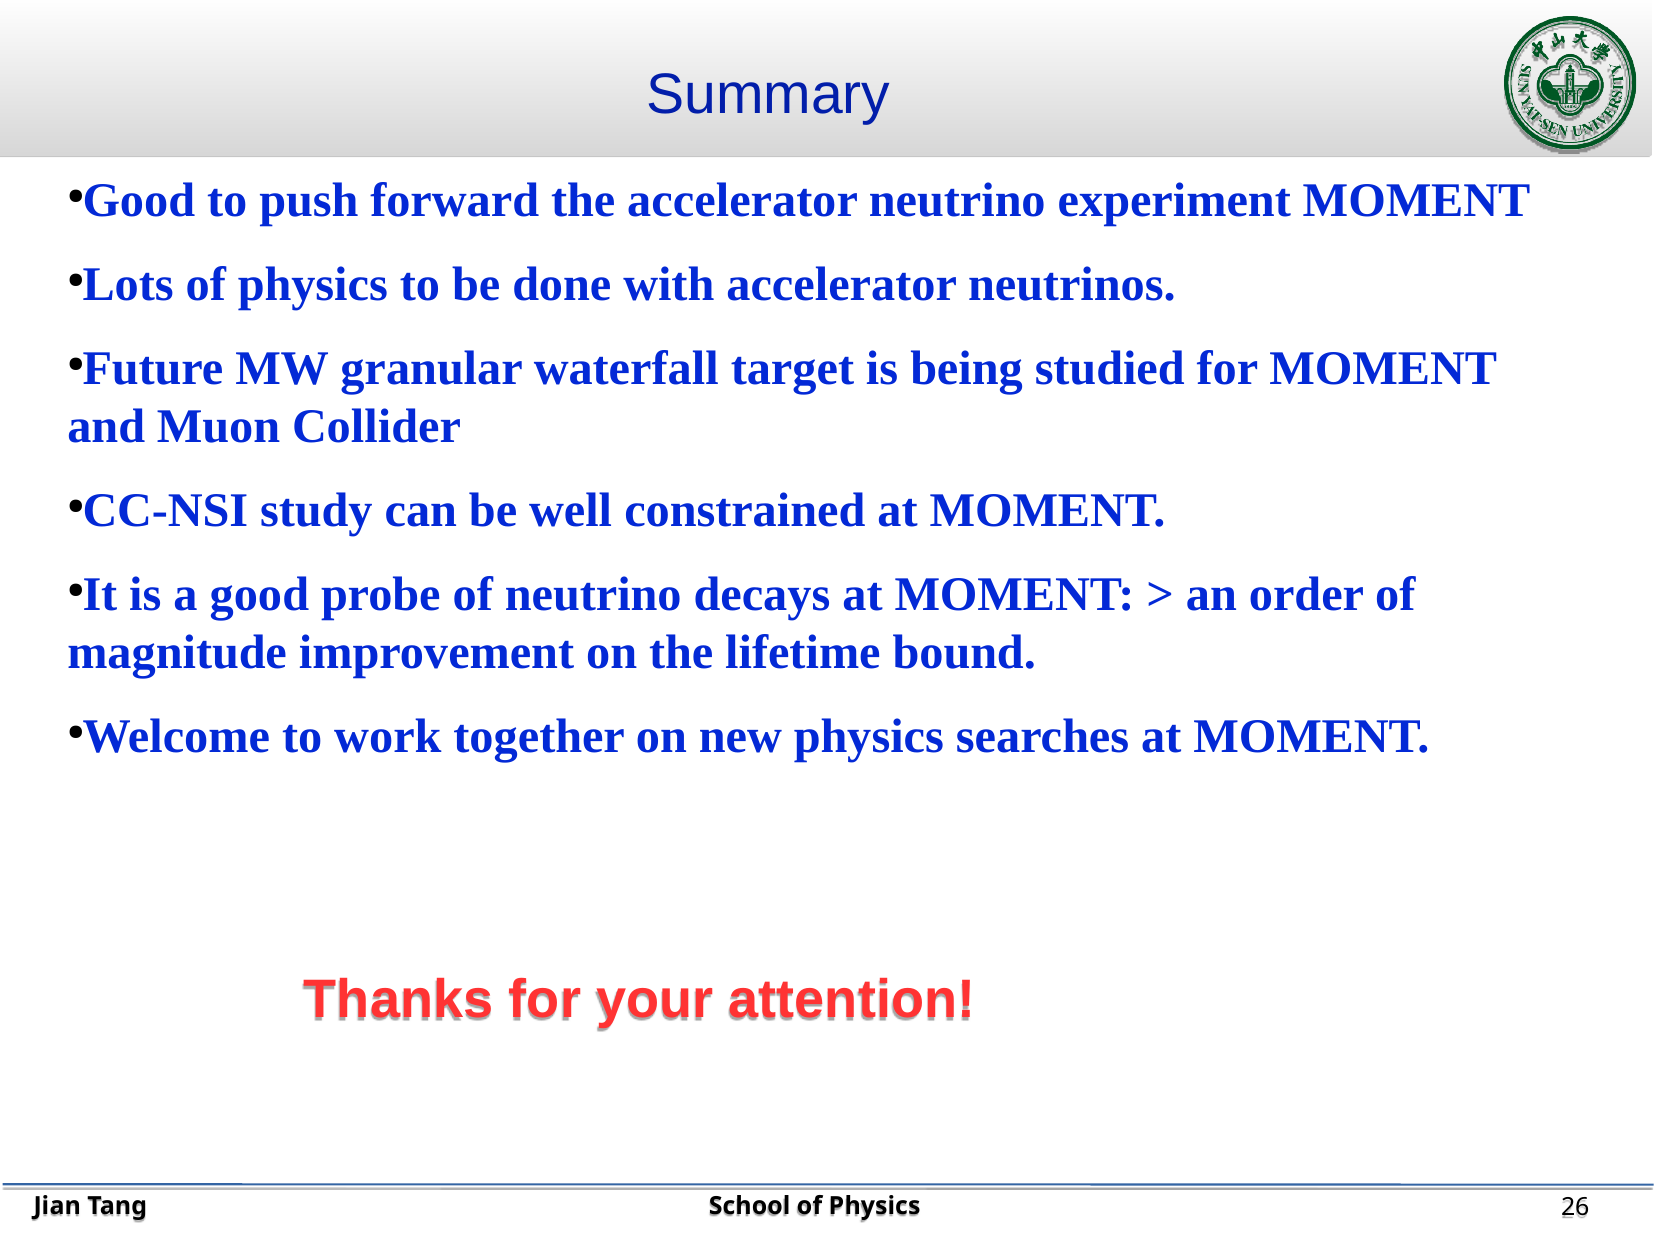

# Summary
Good to push forward the accelerator neutrino experiment MOMENT
Lots of physics to be done with accelerator neutrinos.
Future MW granular waterfall target is being studied for MOMENT and Muon Collider
CC-NSI study can be well constrained at MOMENT.
It is a good probe of neutrino decays at MOMENT: > an order of magnitude improvement on the lifetime bound.
Welcome to work together on new physics searches at MOMENT.
Thanks for your attention!